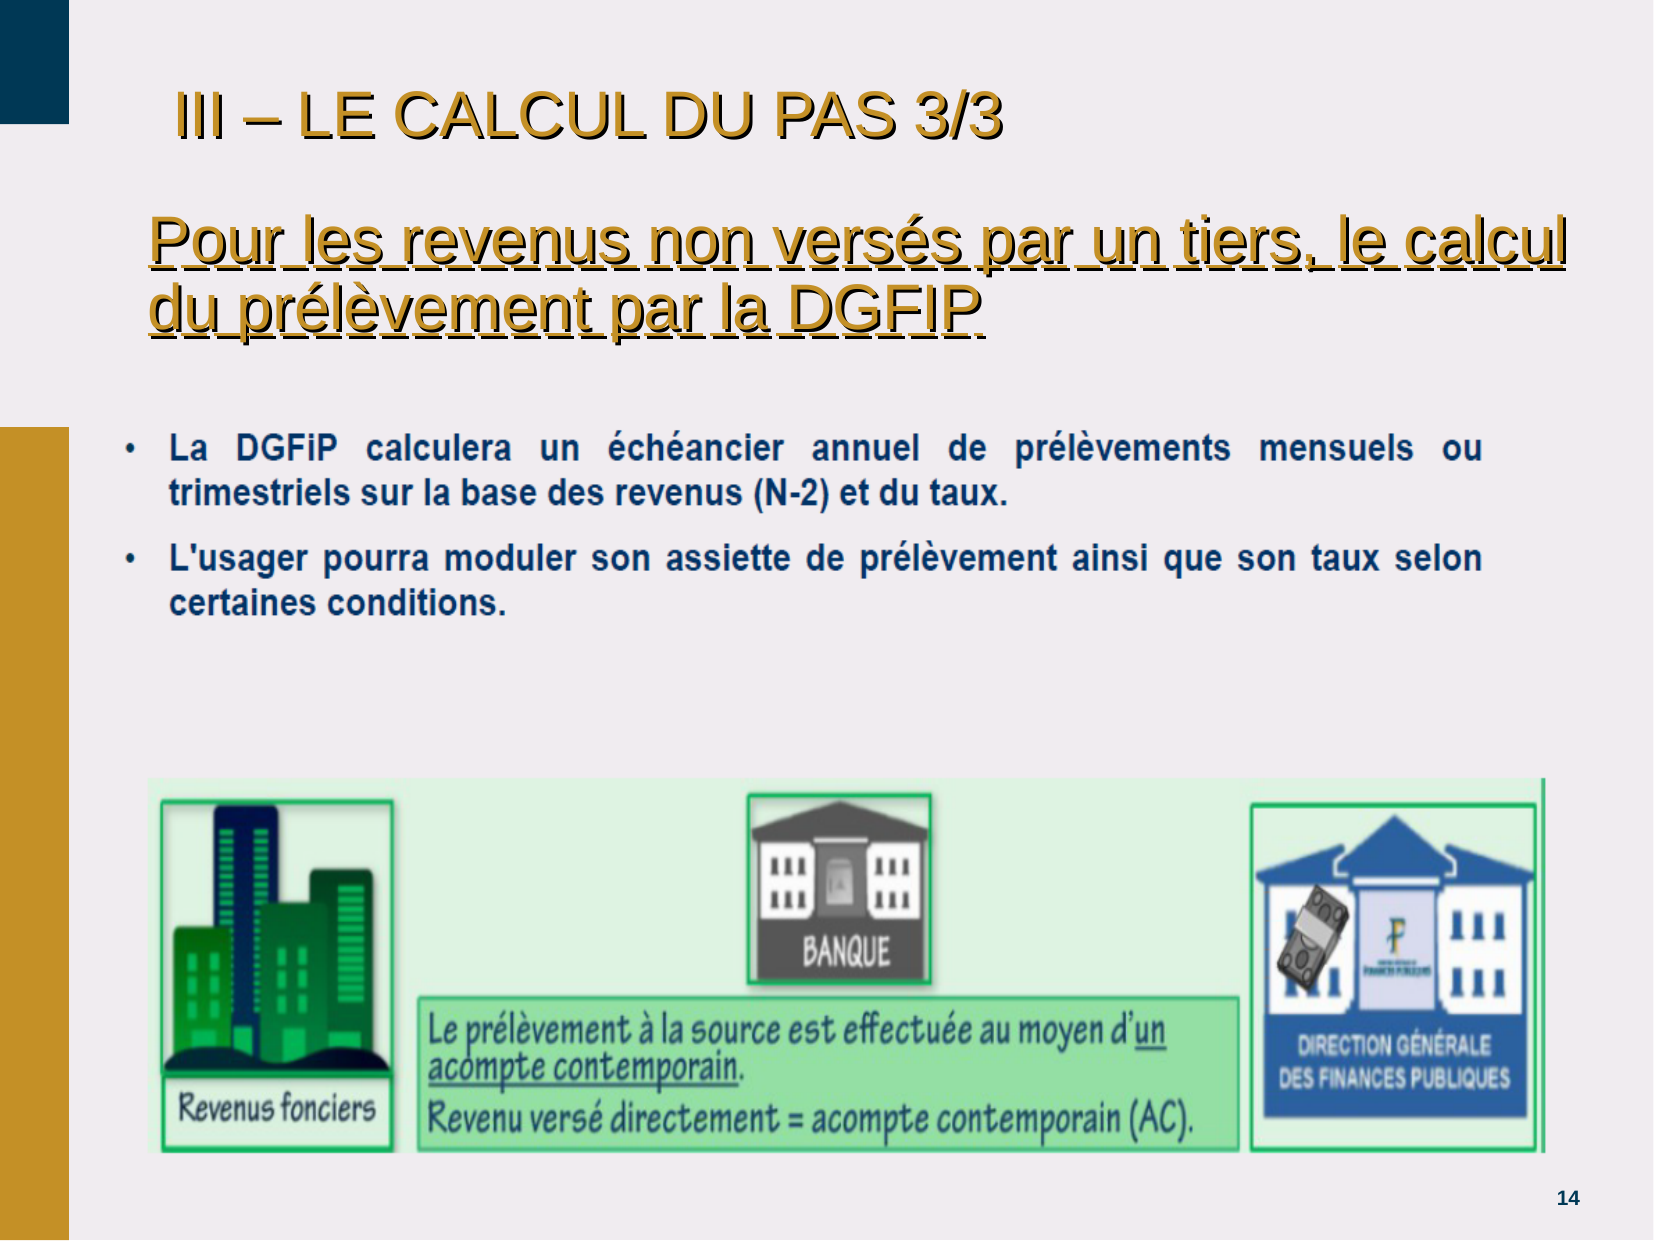

# III – LE CALCUL DU PAS 3/3
Pour les revenus non versés par un tiers, le calcul du prélèvement par la DGFIP